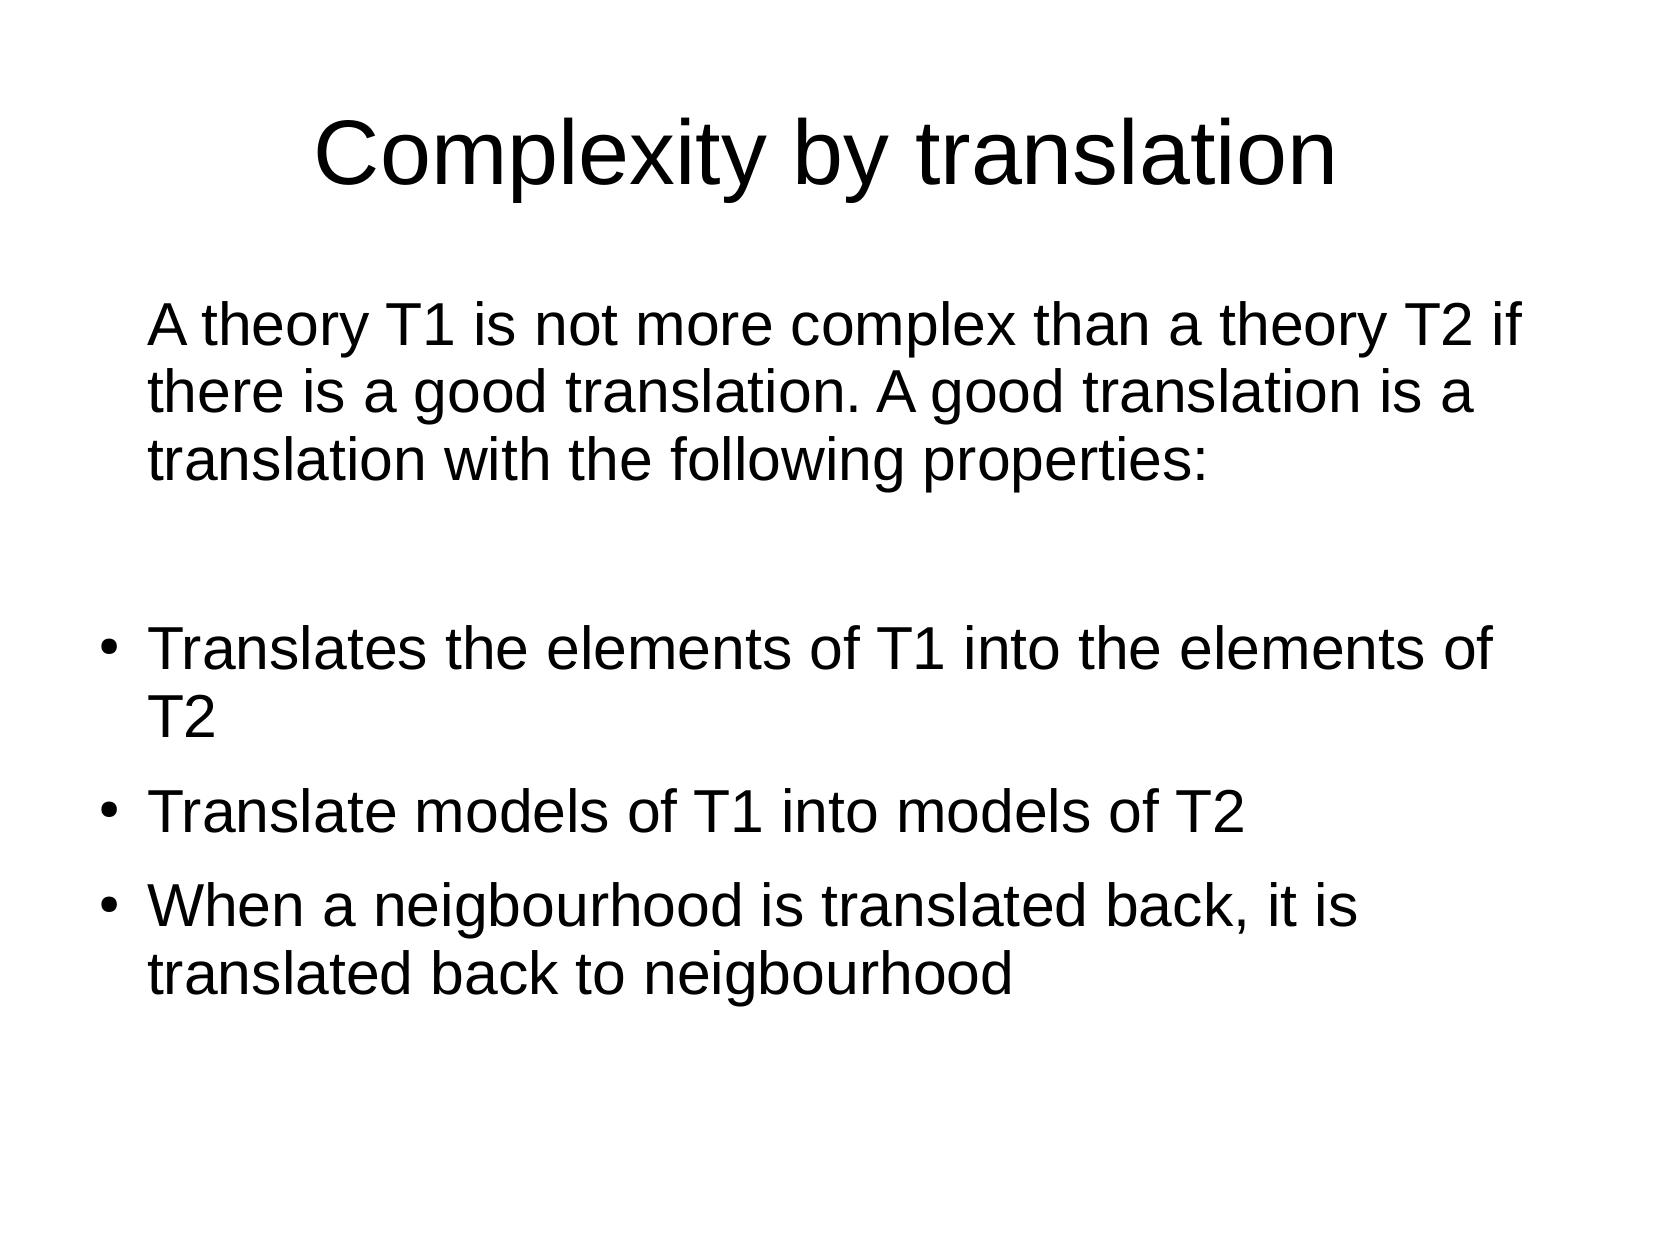

# Complexity by translation
A theory T1 is not more complex than a theory T2 if there is a good translation. A good translation is a translation with the following properties:
Translates the elements of T1 into the elements of T2
Translate models of T1 into models of T2
When a neigbourhood is translated back, it is translated back to neigbourhood